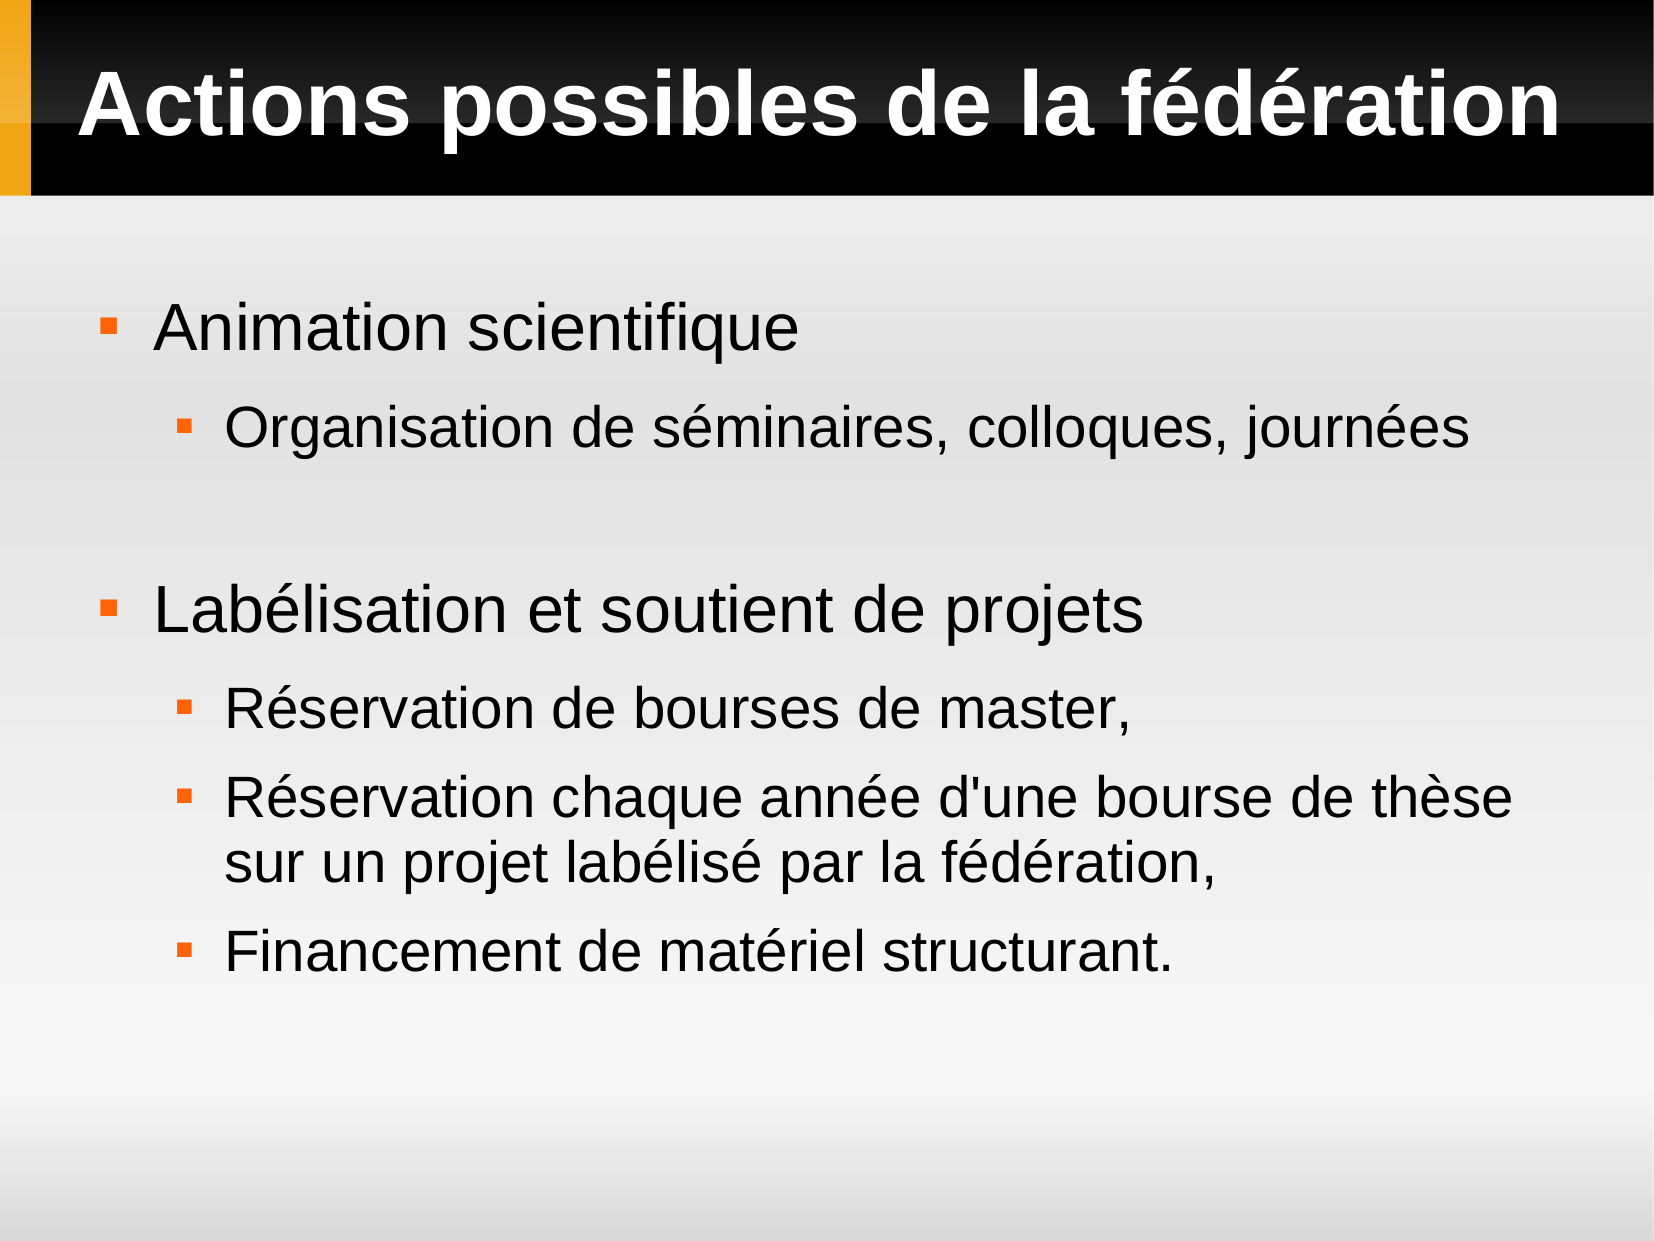

# Actions possibles de la fédération
Animation scientifique
Organisation de séminaires, colloques, journées
Labélisation et soutient de projets
Réservation de bourses de master,
Réservation chaque année d'une bourse de thèse sur un projet labélisé par la fédération,
Financement de matériel structurant.